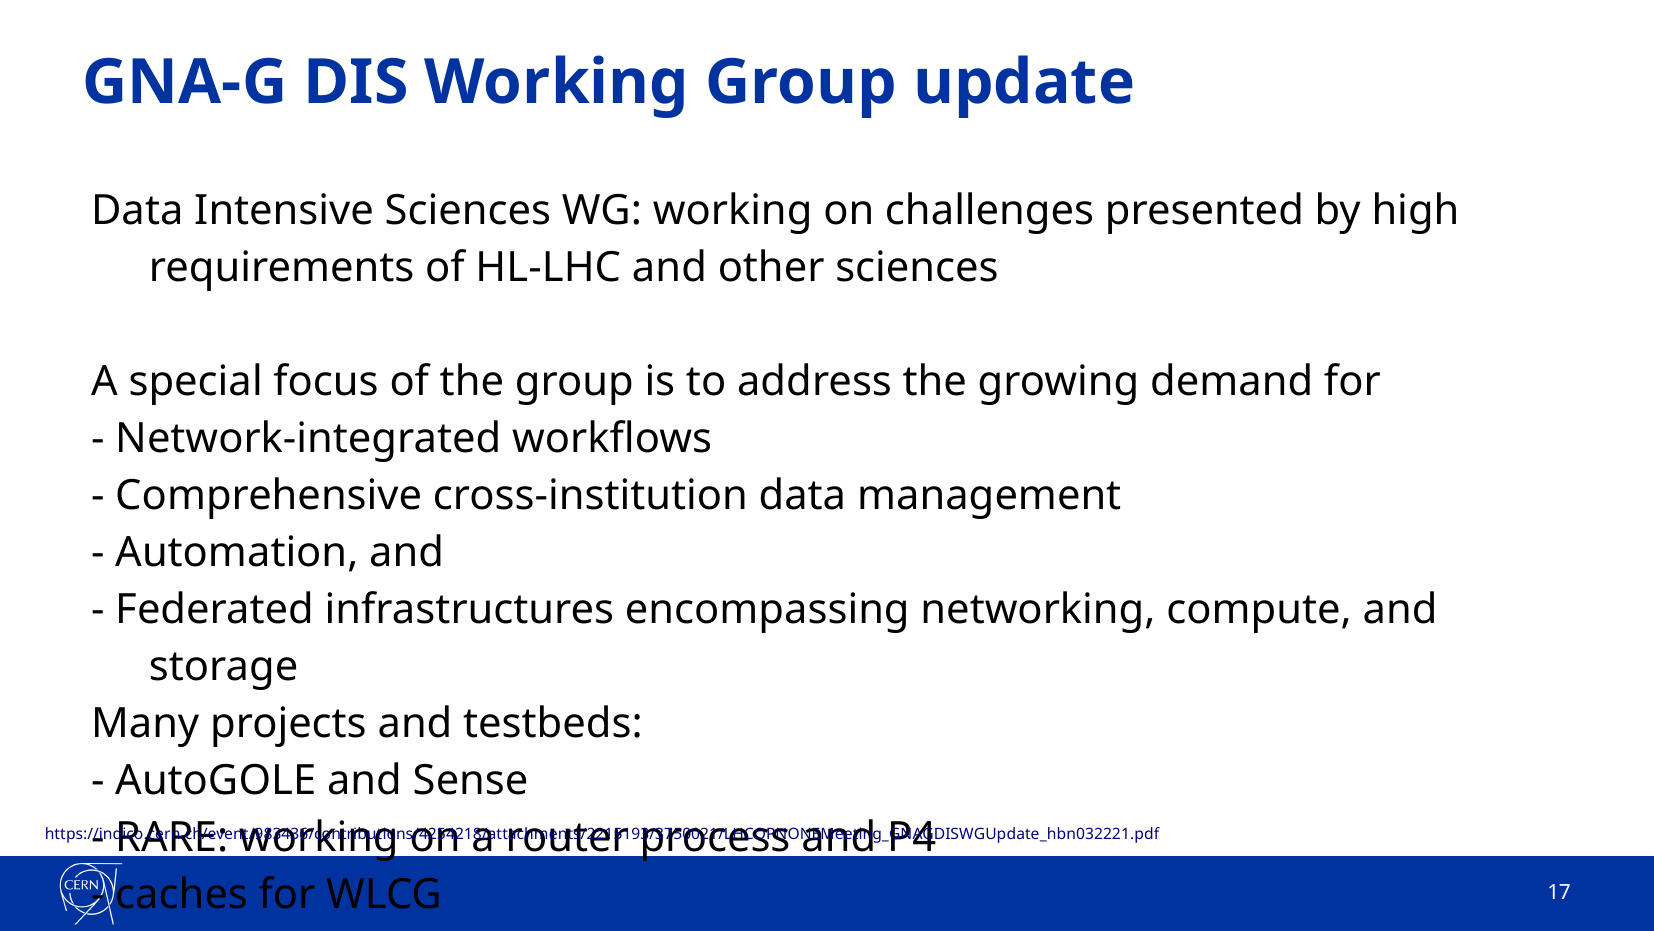

# GNA-G DIS Working Group update
Data Intensive Sciences WG: working on challenges presented by high requirements of HL-LHC and other sciences
A special focus of the group is to address the growing demand for
- Network-integrated workflows
- Comprehensive cross-institution data management
- Automation, and
- Federated infrastructures encompassing networking, compute, and storage
Many projects and testbeds:
- AutoGOLE and Sense
- RARE: working on a router process and P4
- caches for WLCG
https://indico.cern.ch/event/983436/contributions/4254218/attachments/2215193/3750021/LHCOPNONEMeeting_GNAGDISWGUpdate_hbn032221.pdf
17